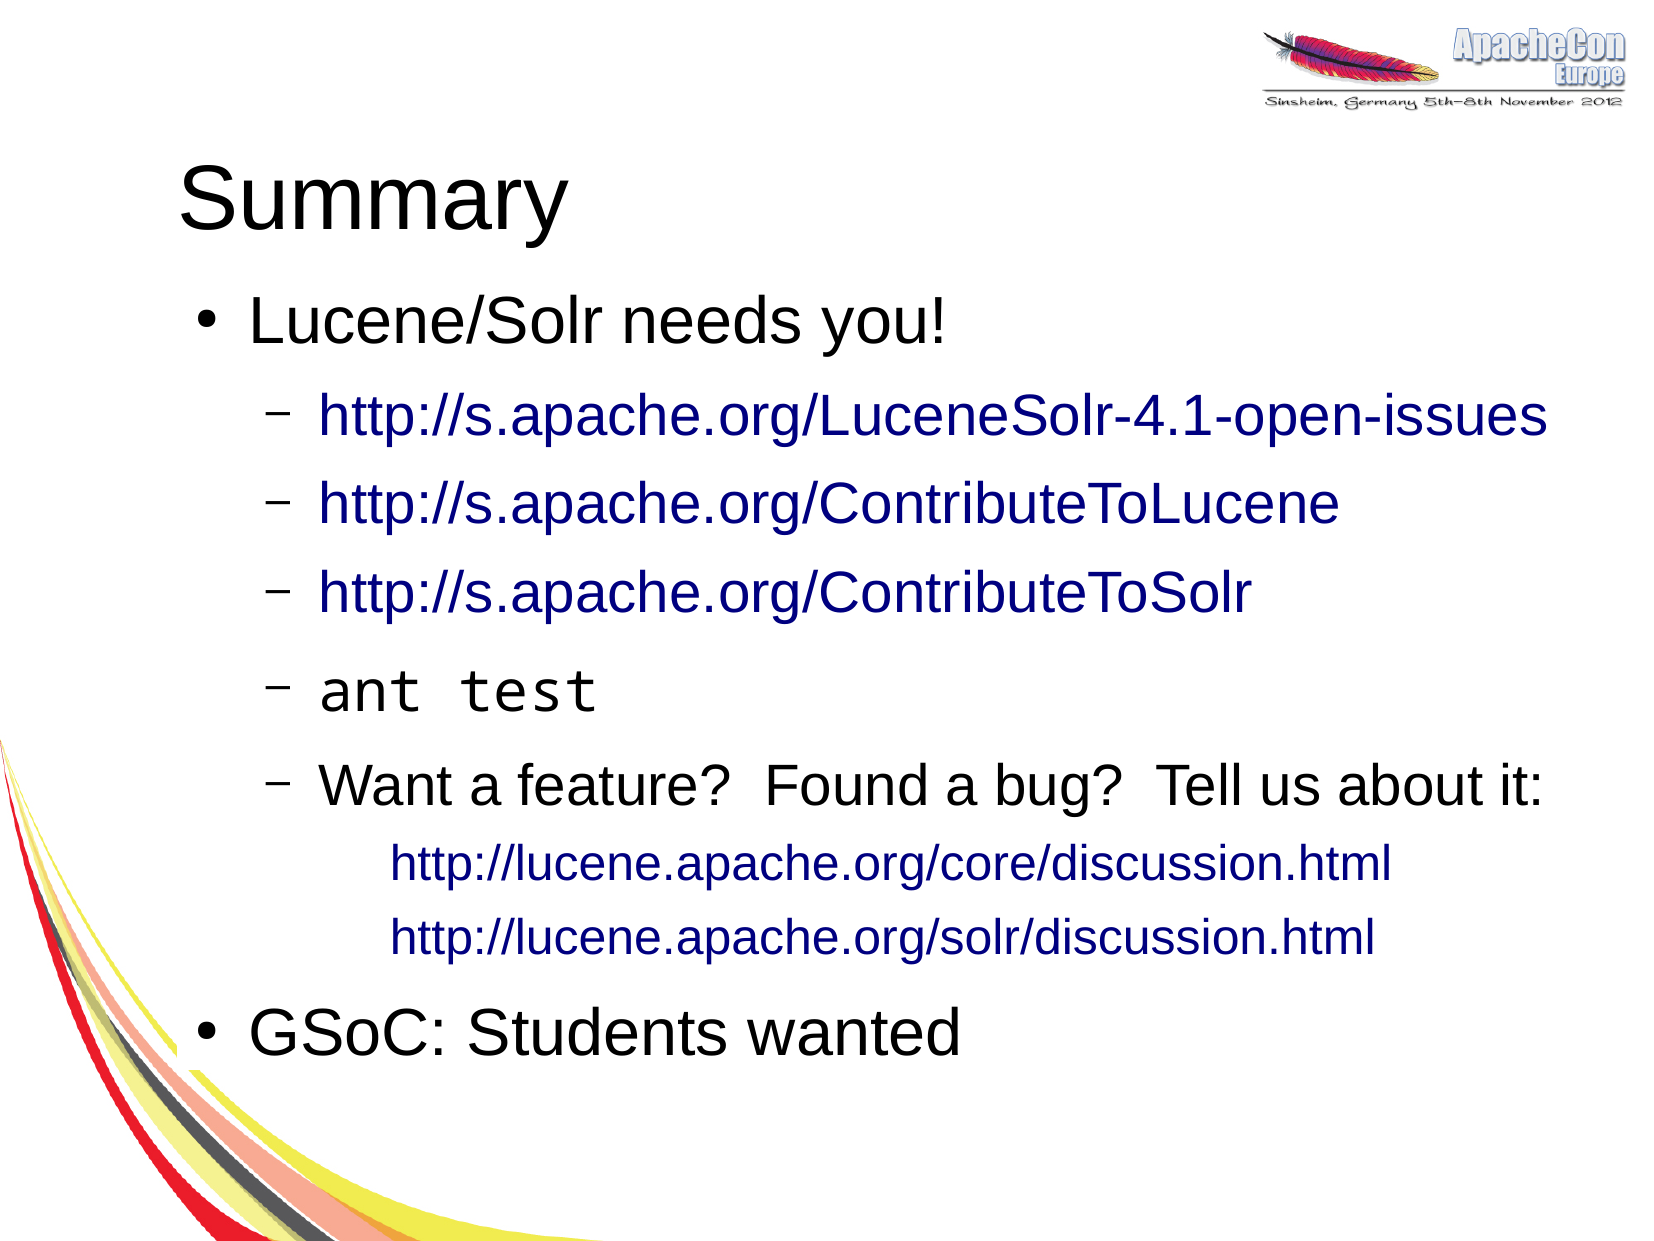

# Summary
Lucene/Solr needs you!
http://s.apache.org/LuceneSolr-4.1-open-issues
http://s.apache.org/ContributeToLucene
http://s.apache.org/ContributeToSolr
ant test
Want a feature? Found a bug? Tell us about it:
http://lucene.apache.org/core/discussion.html
http://lucene.apache.org/solr/discussion.html
GSoC: Students wanted